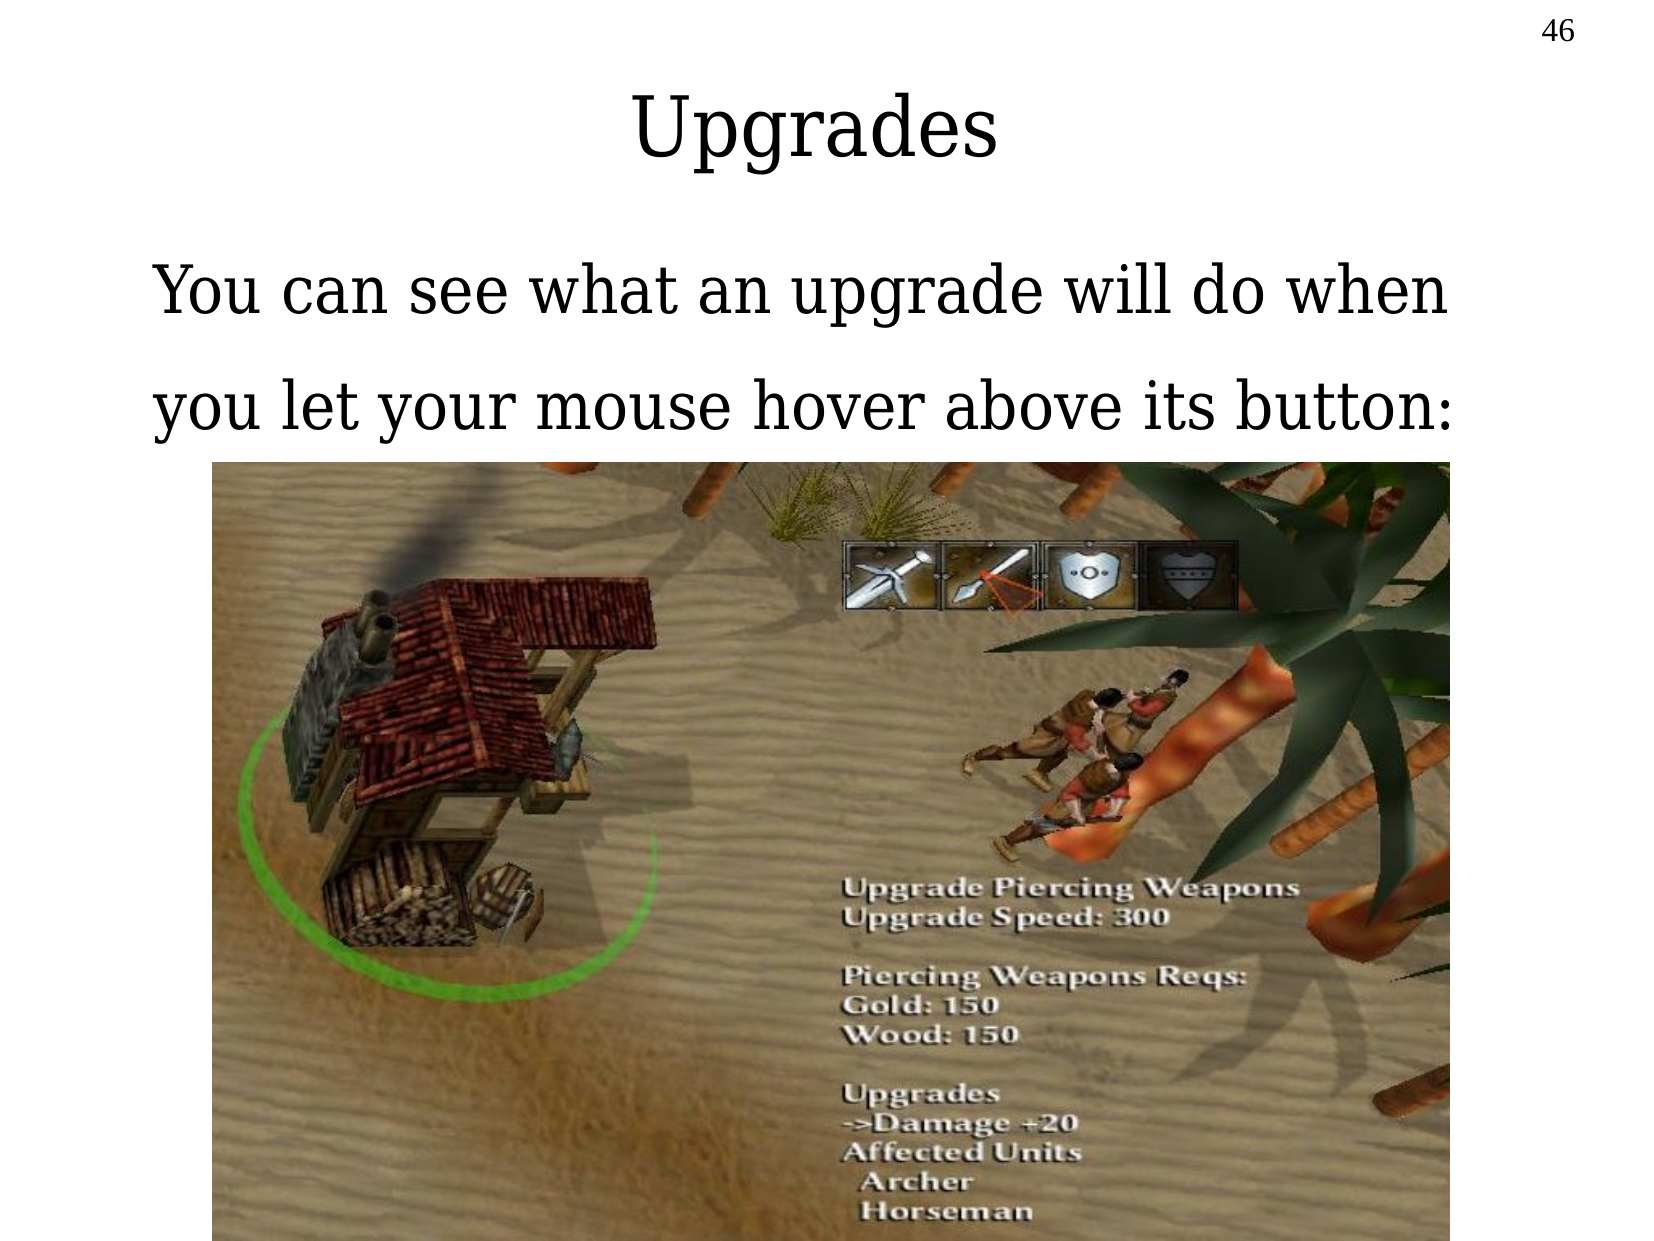

# Upgrades
You can see what an upgrade will do when you let your mouse hover above its button: